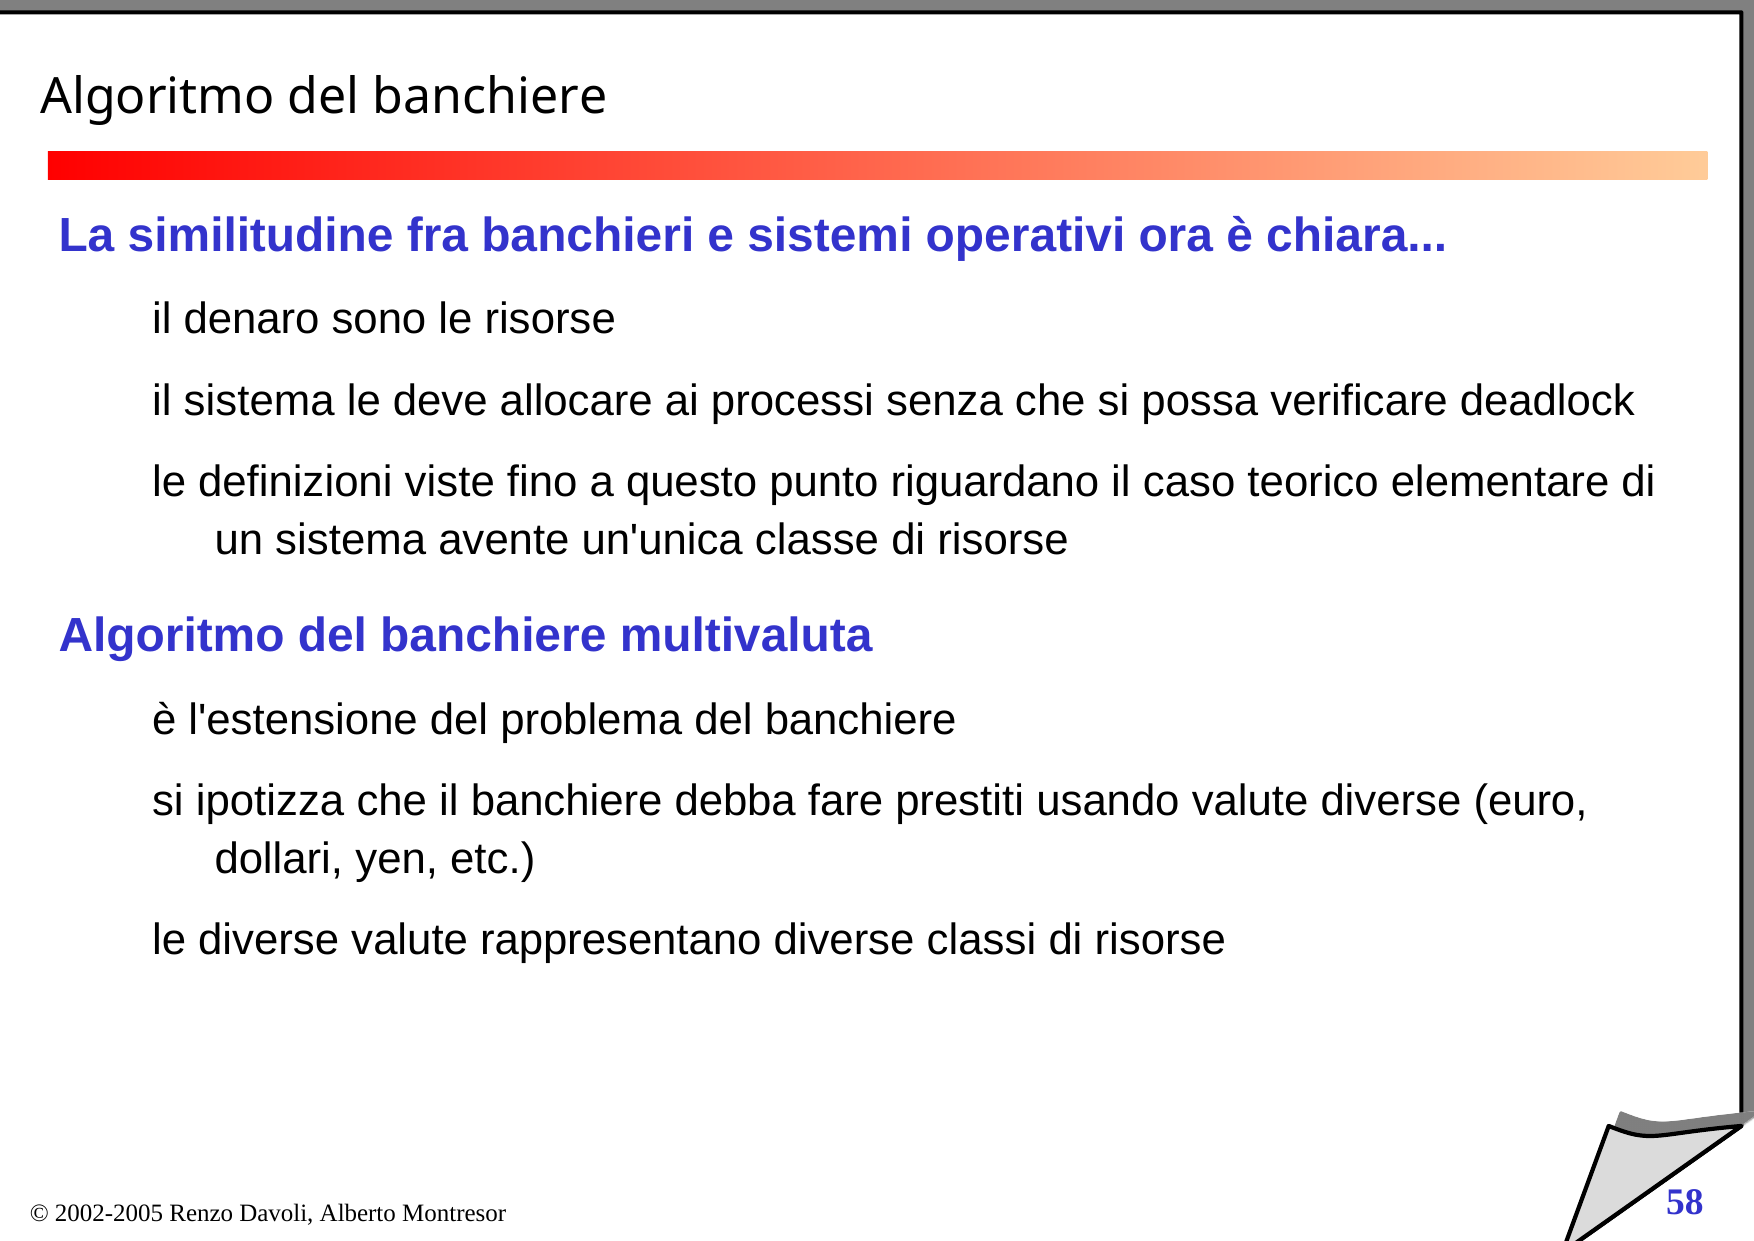

# Algoritmo del banchiere
La similitudine fra banchieri e sistemi operativi ora è chiara...
il denaro sono le risorse
il sistema le deve allocare ai processi senza che si possa verificare deadlock
le definizioni viste fino a questo punto riguardano il caso teorico elementare di un sistema avente un'unica classe di risorse
Algoritmo del banchiere multivaluta
è l'estensione del problema del banchiere
si ipotizza che il banchiere debba fare prestiti usando valute diverse (euro, dollari, yen, etc.)
le diverse valute rappresentano diverse classi di risorse